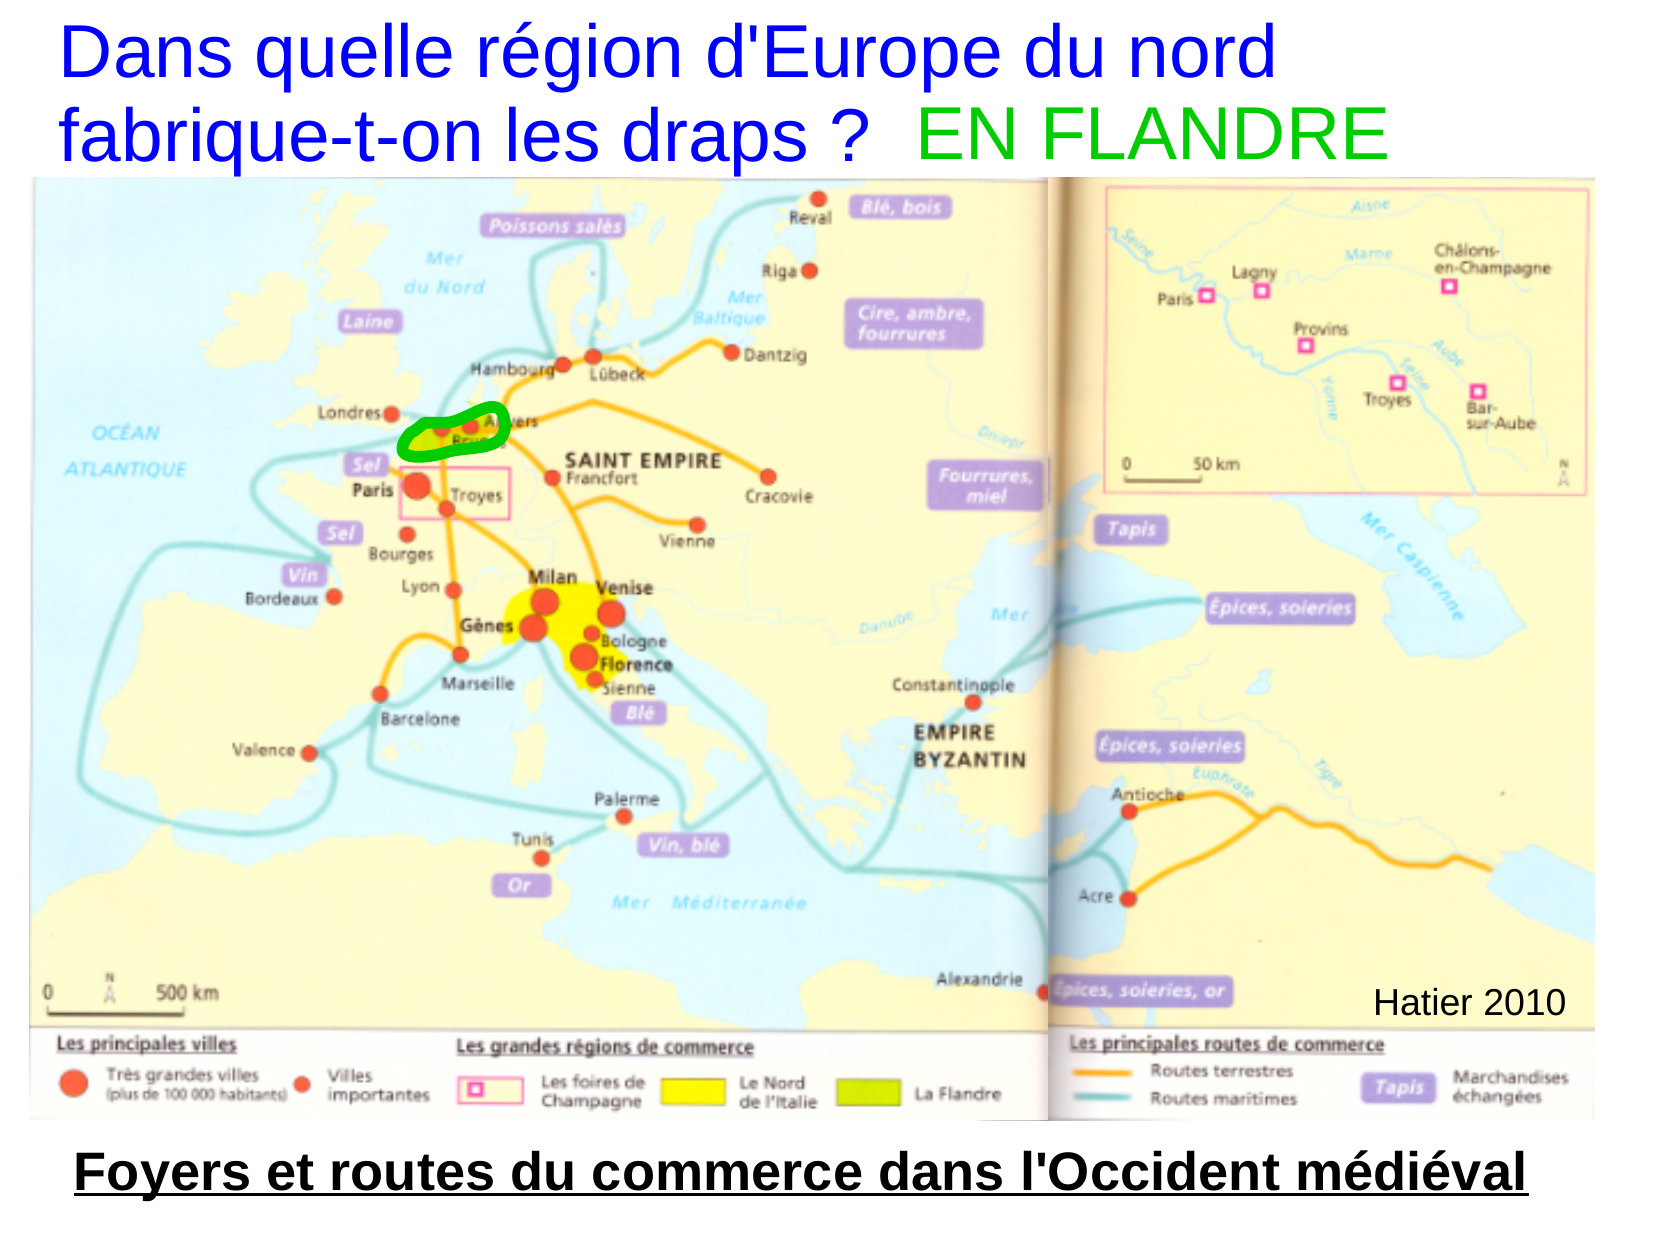

# Dans quelle région d'Europe du nord fabrique-t-on les draps ?
EN FLANDRE
Hatier 2010
Foyers et routes du commerce dans l'Occident médiéval